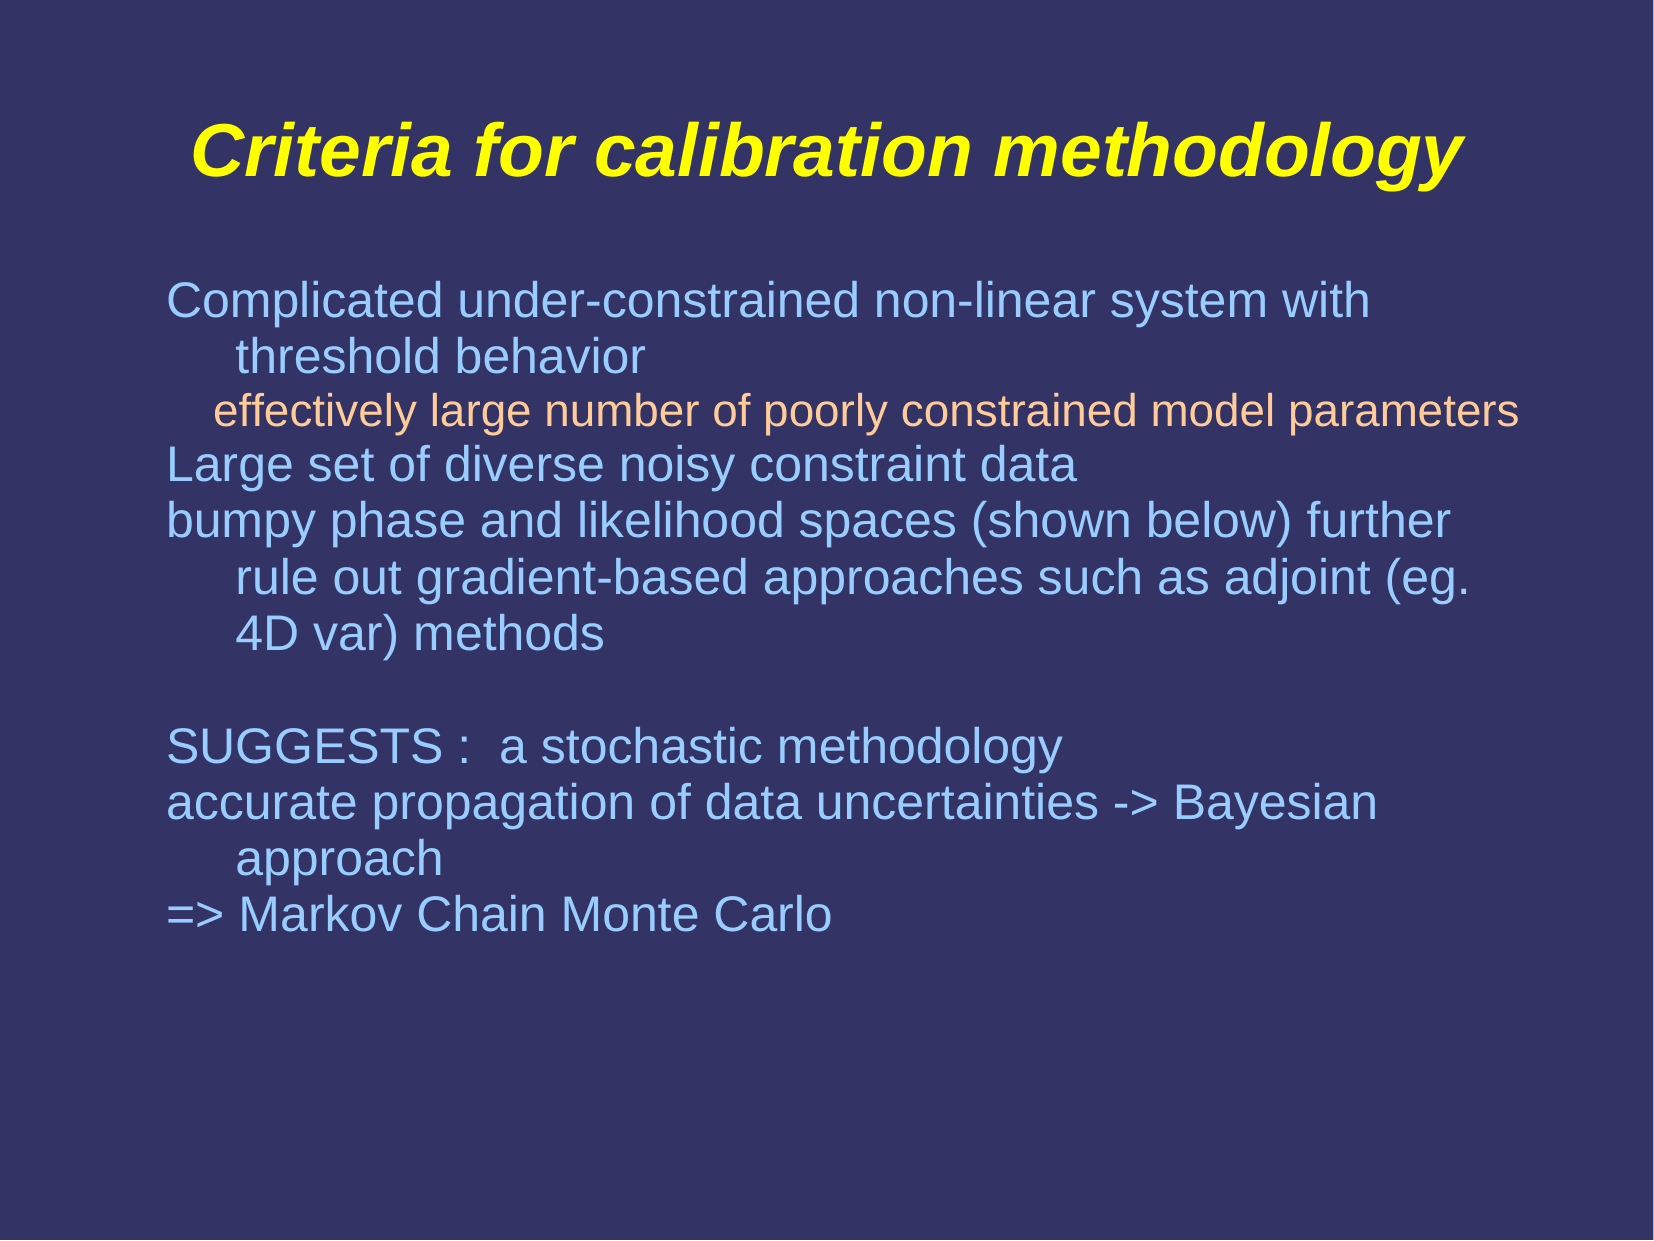

# Criteria for calibration methodology
Complicated under-constrained non-linear system with threshold behavior
effectively large number of poorly constrained model parameters
Large set of diverse noisy constraint data
bumpy phase and likelihood spaces (shown below) further rule out gradient-based approaches such as adjoint (eg. 4D var) methods
SUGGESTS : a stochastic methodology
accurate propagation of data uncertainties -> Bayesian approach
=> Markov Chain Monte Carlo